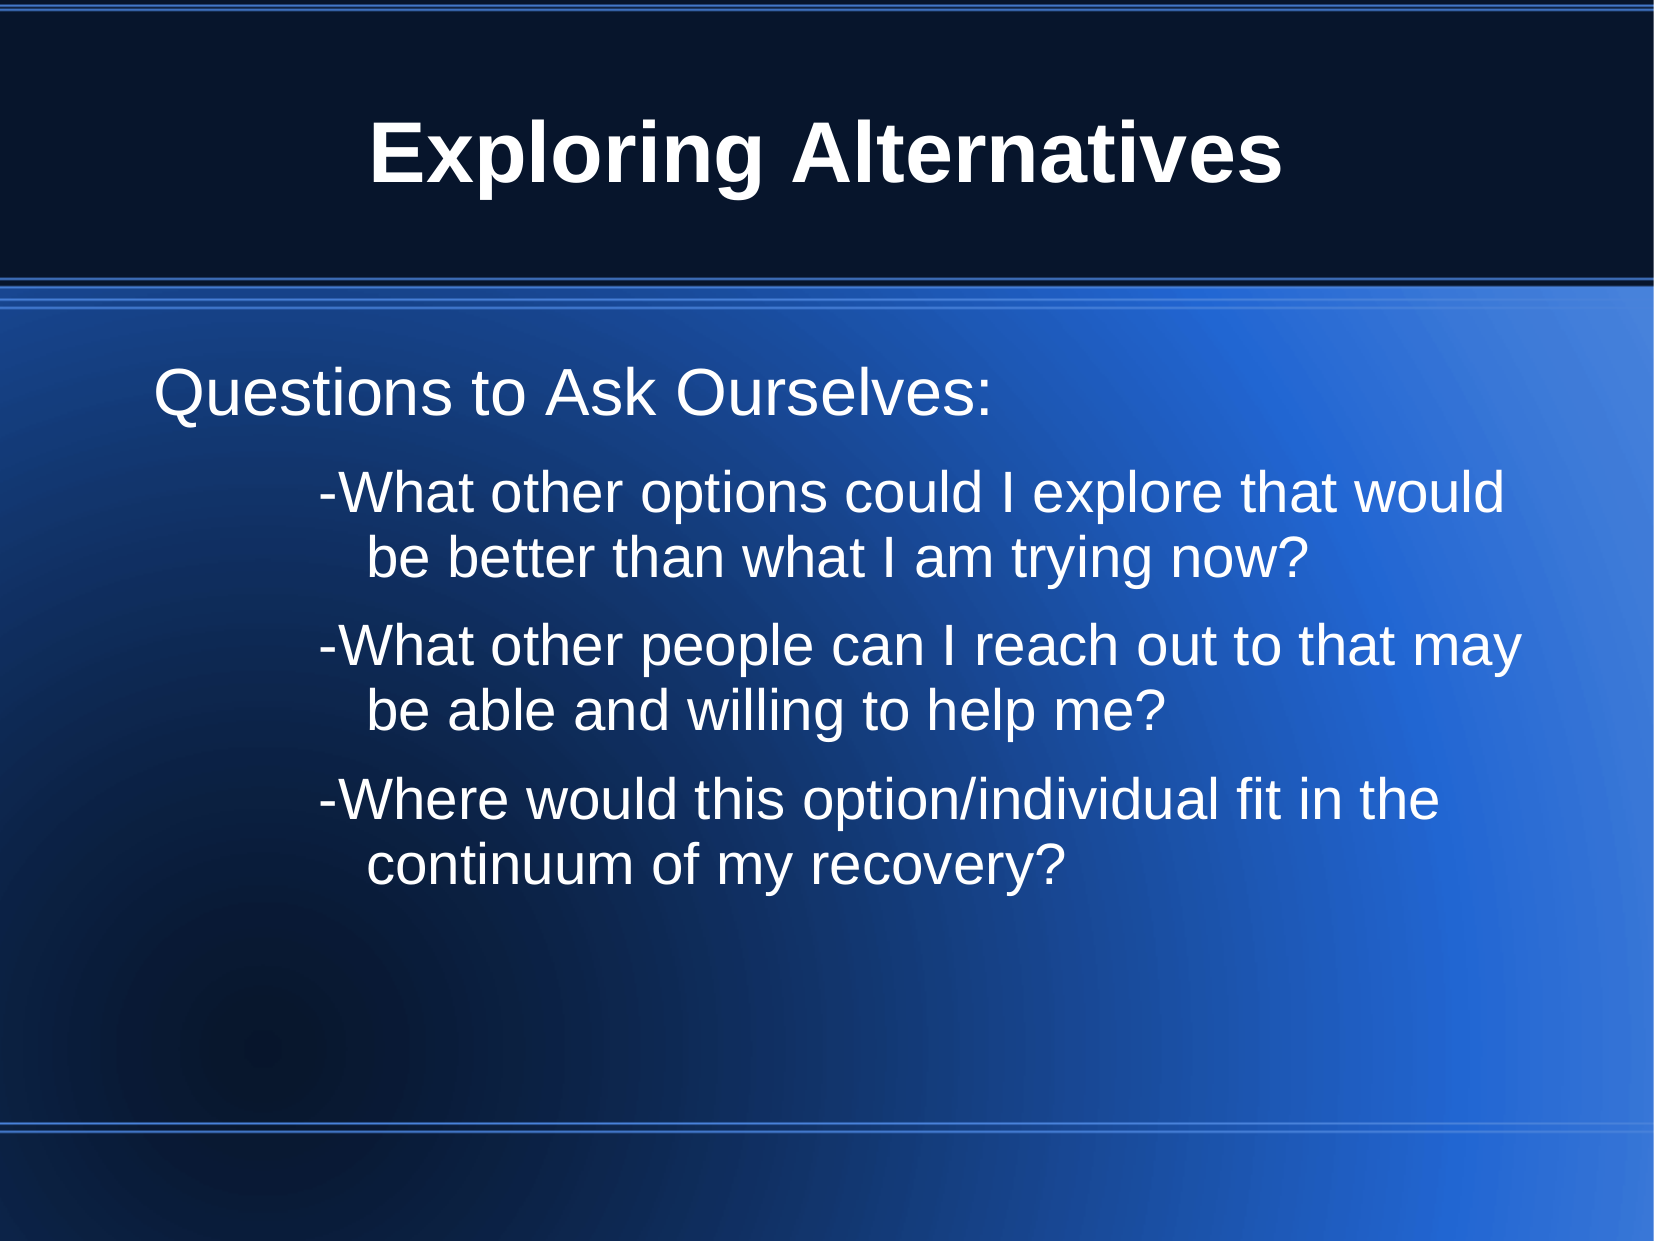

# Exploring Alternatives
Questions to Ask Ourselves:
-What other options could I explore that would be better than what I am trying now?
-What other people can I reach out to that may be able and willing to help me?
-Where would this option/individual fit in the continuum of my recovery?